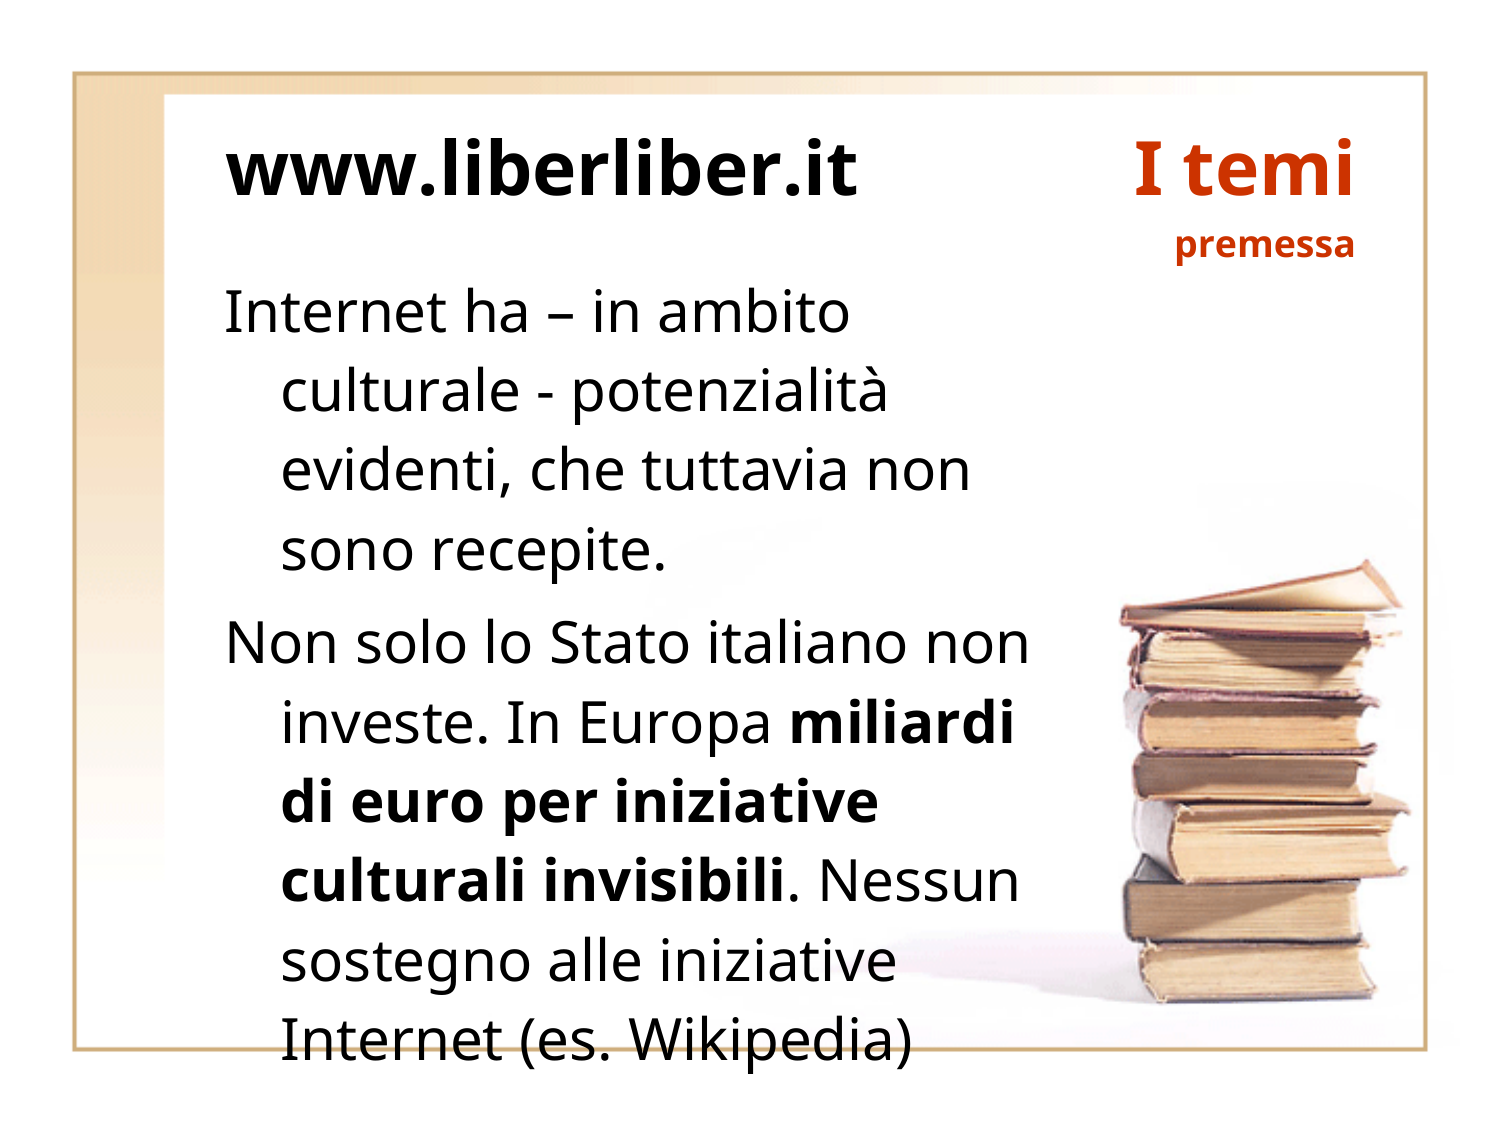

www.liberliber.it	I temi
premessa
# Internet ha – in ambito culturale - potenzialità evidenti, che tuttavia non sono recepite.
Non solo lo Stato italiano non investe. In Europa miliardi di euro per iniziative culturali invisibili. Nessun sostegno alle iniziative Internet (es. Wikipedia)